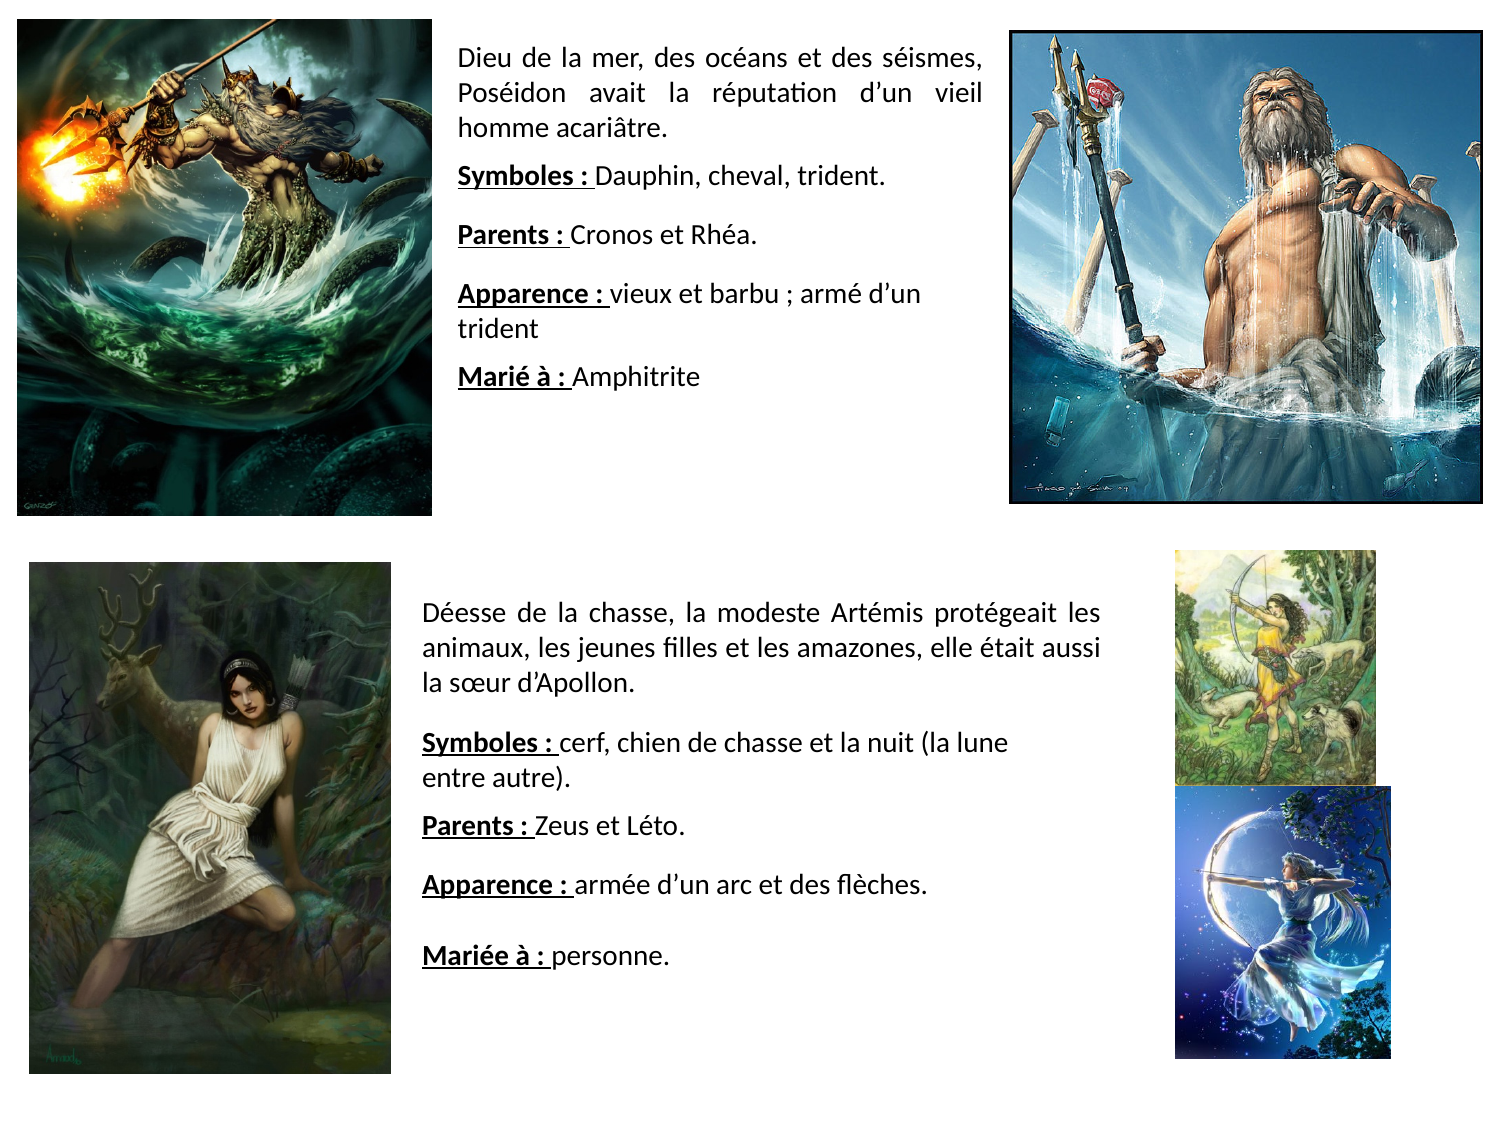

Dieu de la mer, des océans et des séismes, Poséidon avait la réputation d’un vieil homme acariâtre.
Symboles : Dauphin, cheval, trident.
Parents : Cronos et Rhéa.
Apparence : vieux et barbu ; armé d’un trident
Marié à : Amphitrite
Déesse de la chasse, la modeste Artémis protégeait les animaux, les jeunes filles et les amazones, elle était aussi la sœur d’Apollon.
Symboles : cerf, chien de chasse et la nuit (la lune entre autre).
Parents : Zeus et Léto.
Apparence : armée d’un arc et des flèches.
Mariée à : personne.